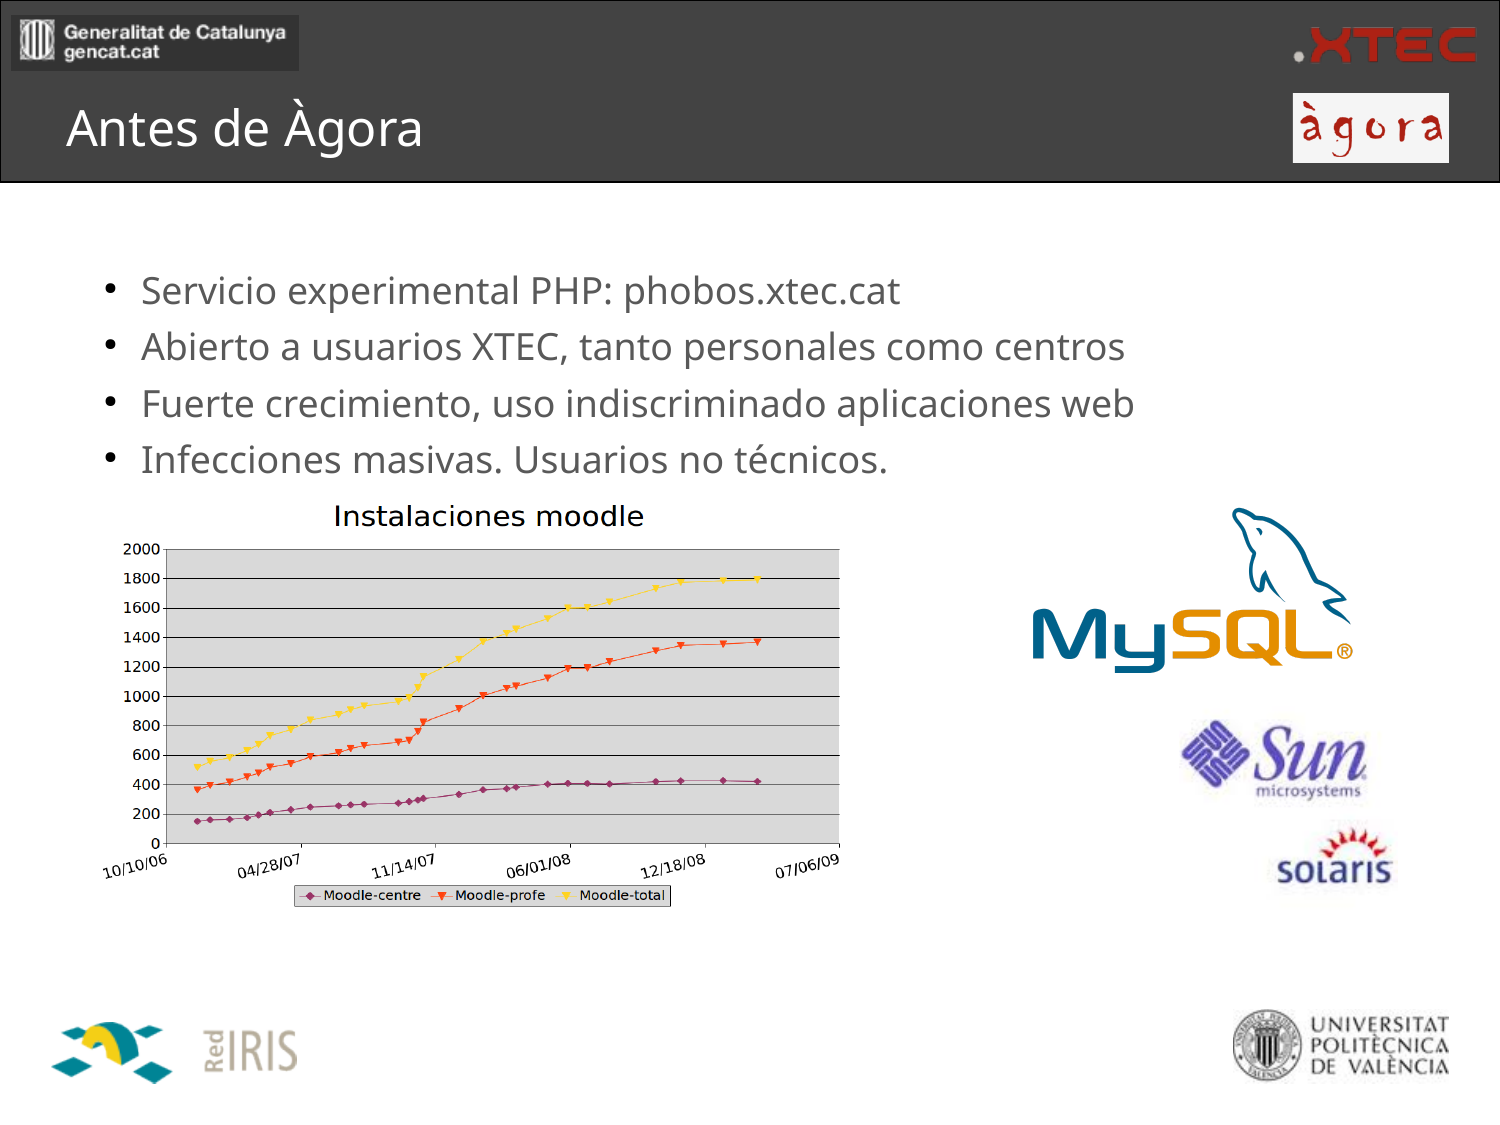

# Antes de Àgora
Servicio experimental PHP: phobos.xtec.cat
Abierto a usuarios XTEC, tanto personales como centros
Fuerte crecimiento, uso indiscriminado aplicaciones web
Infecciones masivas. Usuarios no técnicos.